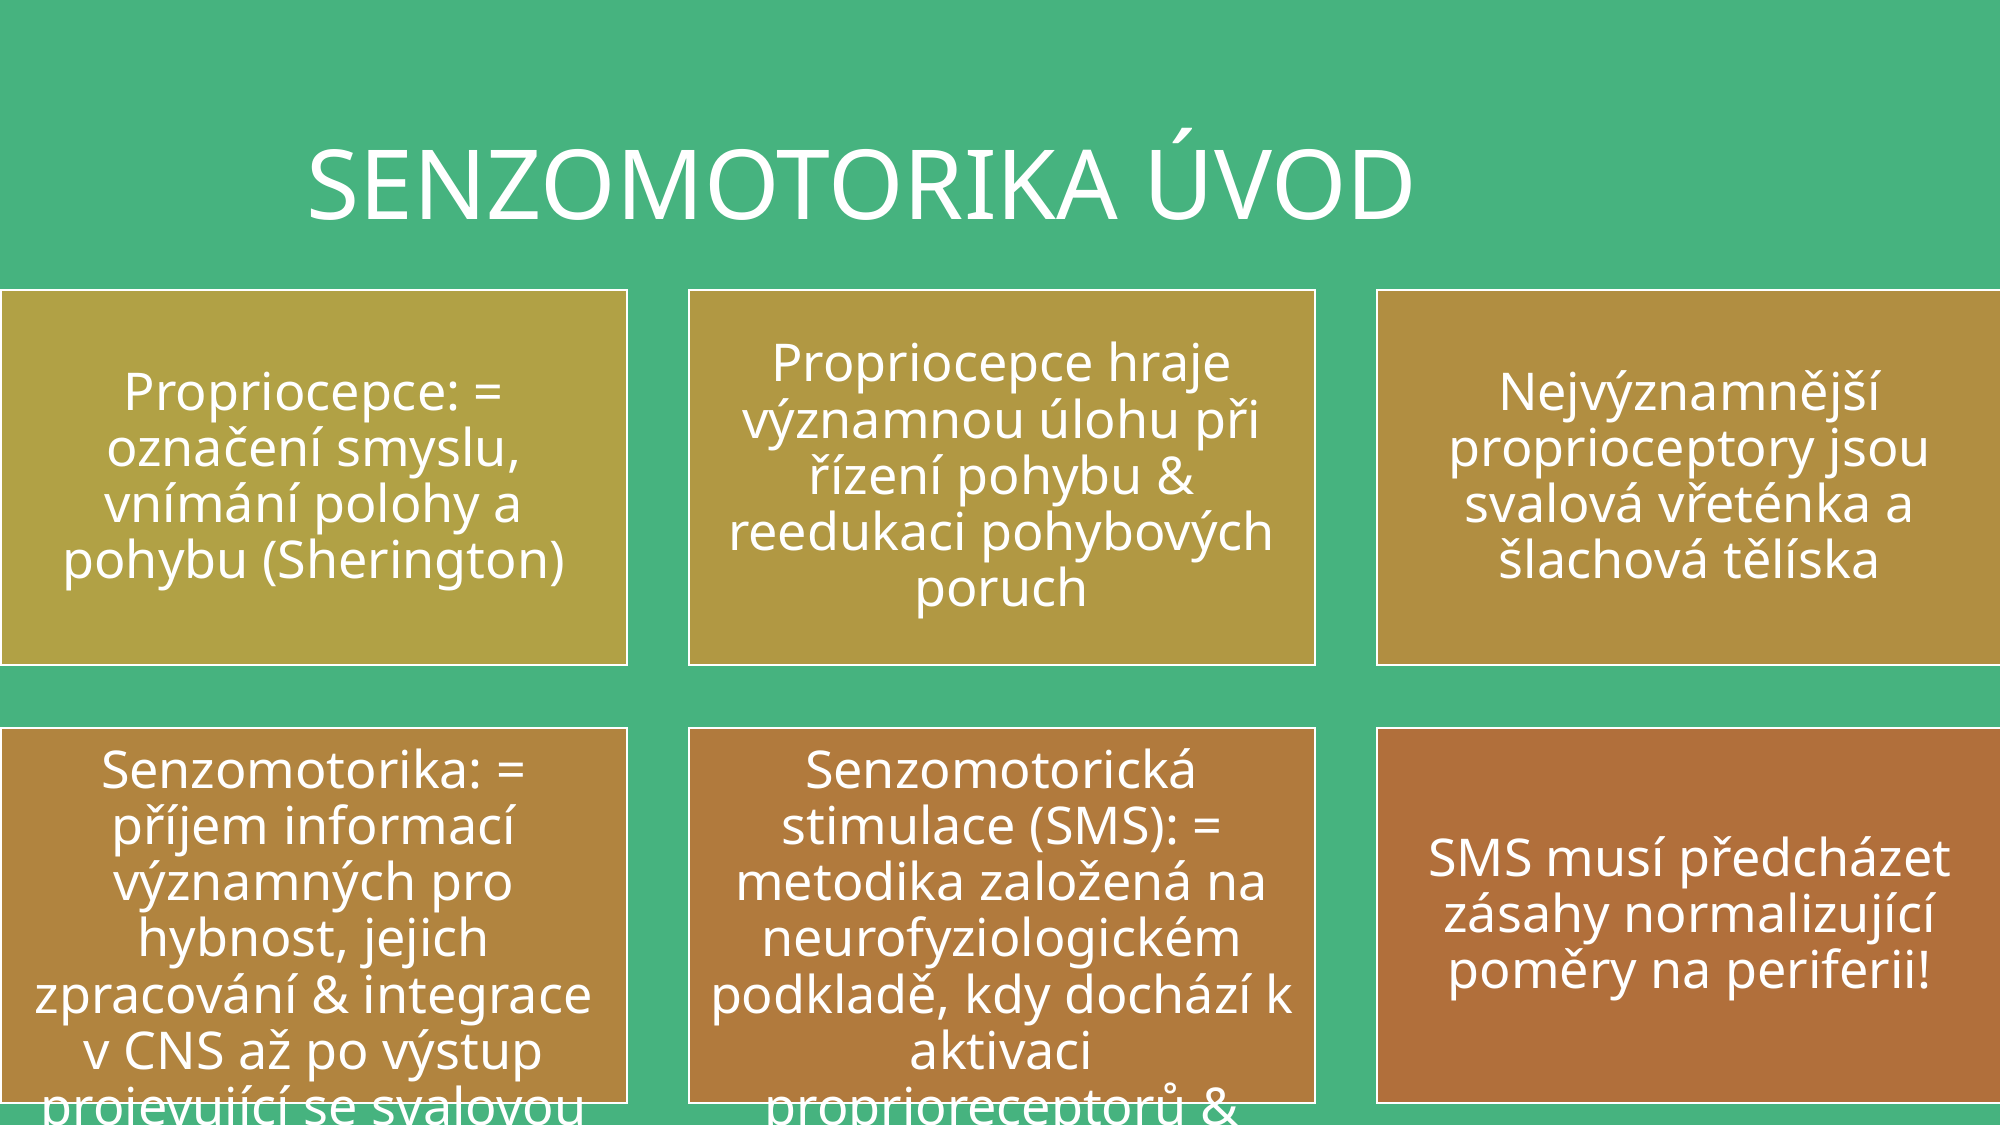

# PSENZOMOTORIKA ÚVOD ÚVOD
Propriocepce: = označení smyslu, vnímání polohy a pohybu (Sherington)
Propriocepce hraje významnou úlohu při řízení pohybu & reedukaci pohybových poruch
Nejvýznamnější proprioceptory jsou svalová vřeténka a šlachová tělíska
Senzomotorika: = příjem informací významných pro hybnost, jejich zpracování & integrace v CNS až po výstup projevující se svalovou činností = spojení MOTORIKY & VNÍMÁNÍ prostřednictvím SMYSLŮ (= přes nejrůznější receptory)
Senzomotorická stimulace (SMS): = metodika založená na neurofyziologickém podkladě, kdy dochází k aktivaci proprioreceptorů & aktivaci PODKOROVÝCH mechanismů, které se podílejí na řízení motoriky
SMS musí předcházet zásahy normalizující poměry na periferii!